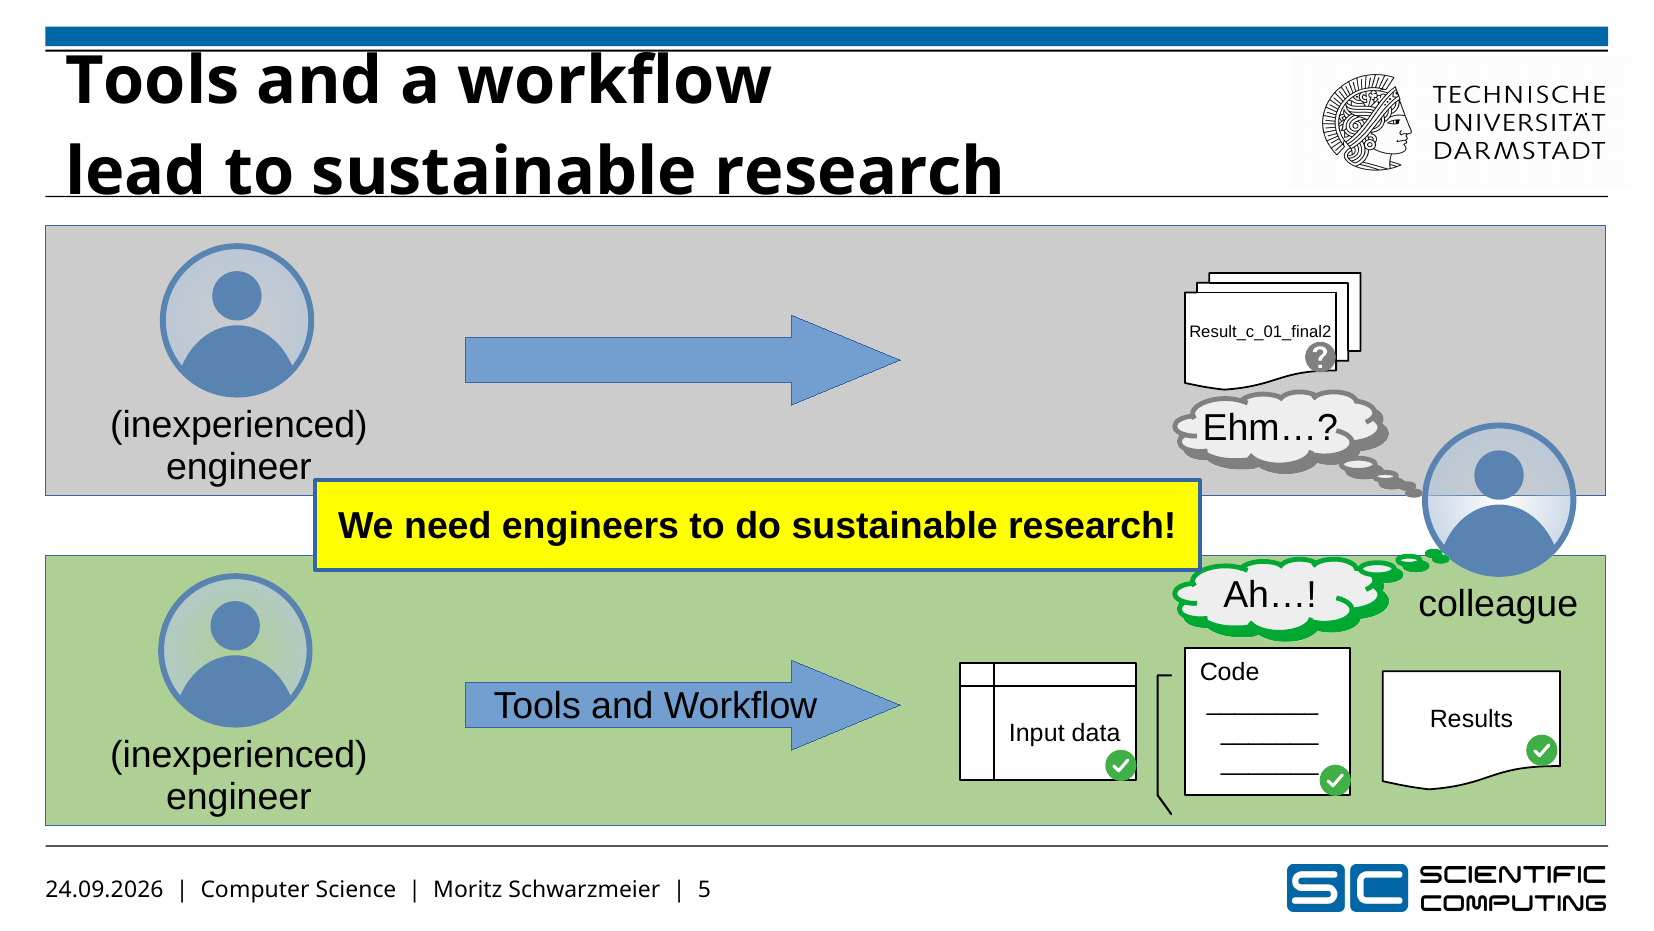

# Tools and a workflow lead to sustainable research
Result_c_01_final2
Ehm…?
(inexperienced) engineer
We need engineers to do sustainable research!
Ah…!
colleague
Code
 ________
 _______
 _______
Tools and Workflow
Input data
Results
(inexperienced) engineer
Computer Science | Moritz Schwarzmeier